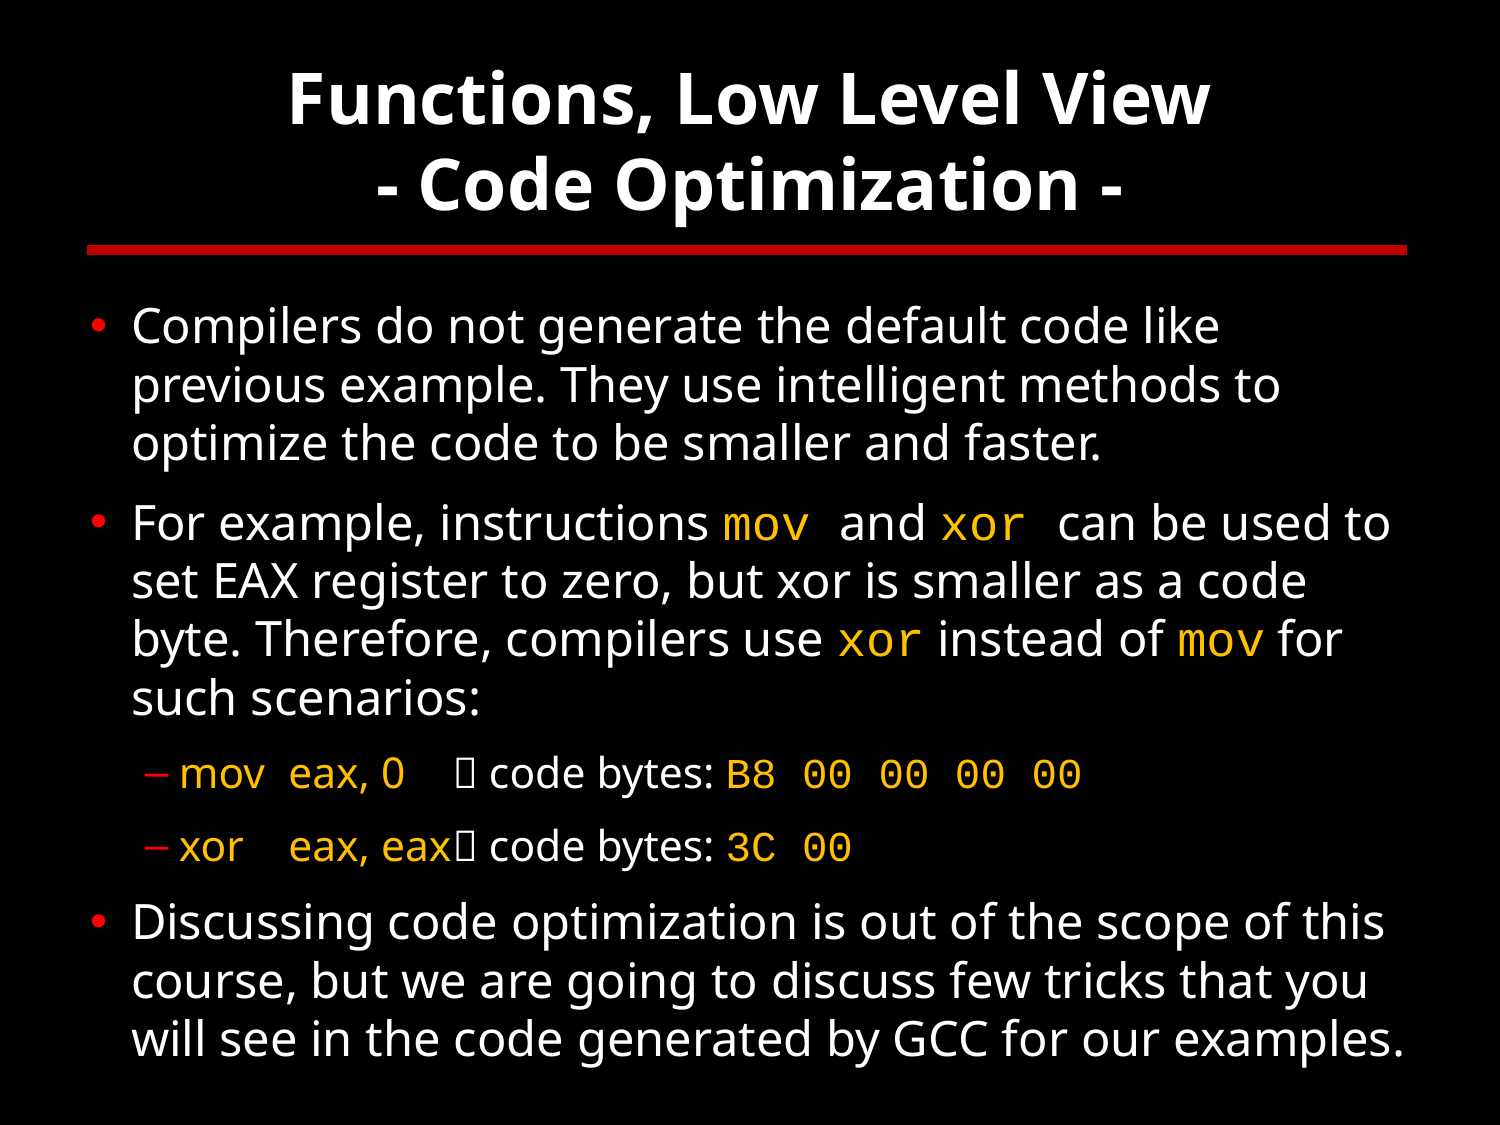

# Functions, Low Level View - Code Optimization -
Compilers do not generate the default code like previous example. They use intelligent methods to optimize the code to be smaller and faster.
For example, instructions mov and xor can be used to set EAX register to zero, but xor is smaller as a code byte. Therefore, compilers use xor instead of mov for such scenarios:
mov	eax, 0		 code bytes: B8 00 00 00 00
xor	eax, eax	 code bytes: 3C 00
Discussing code optimization is out of the scope of this course, but we are going to discuss few tricks that you will see in the code generated by GCC for our examples.